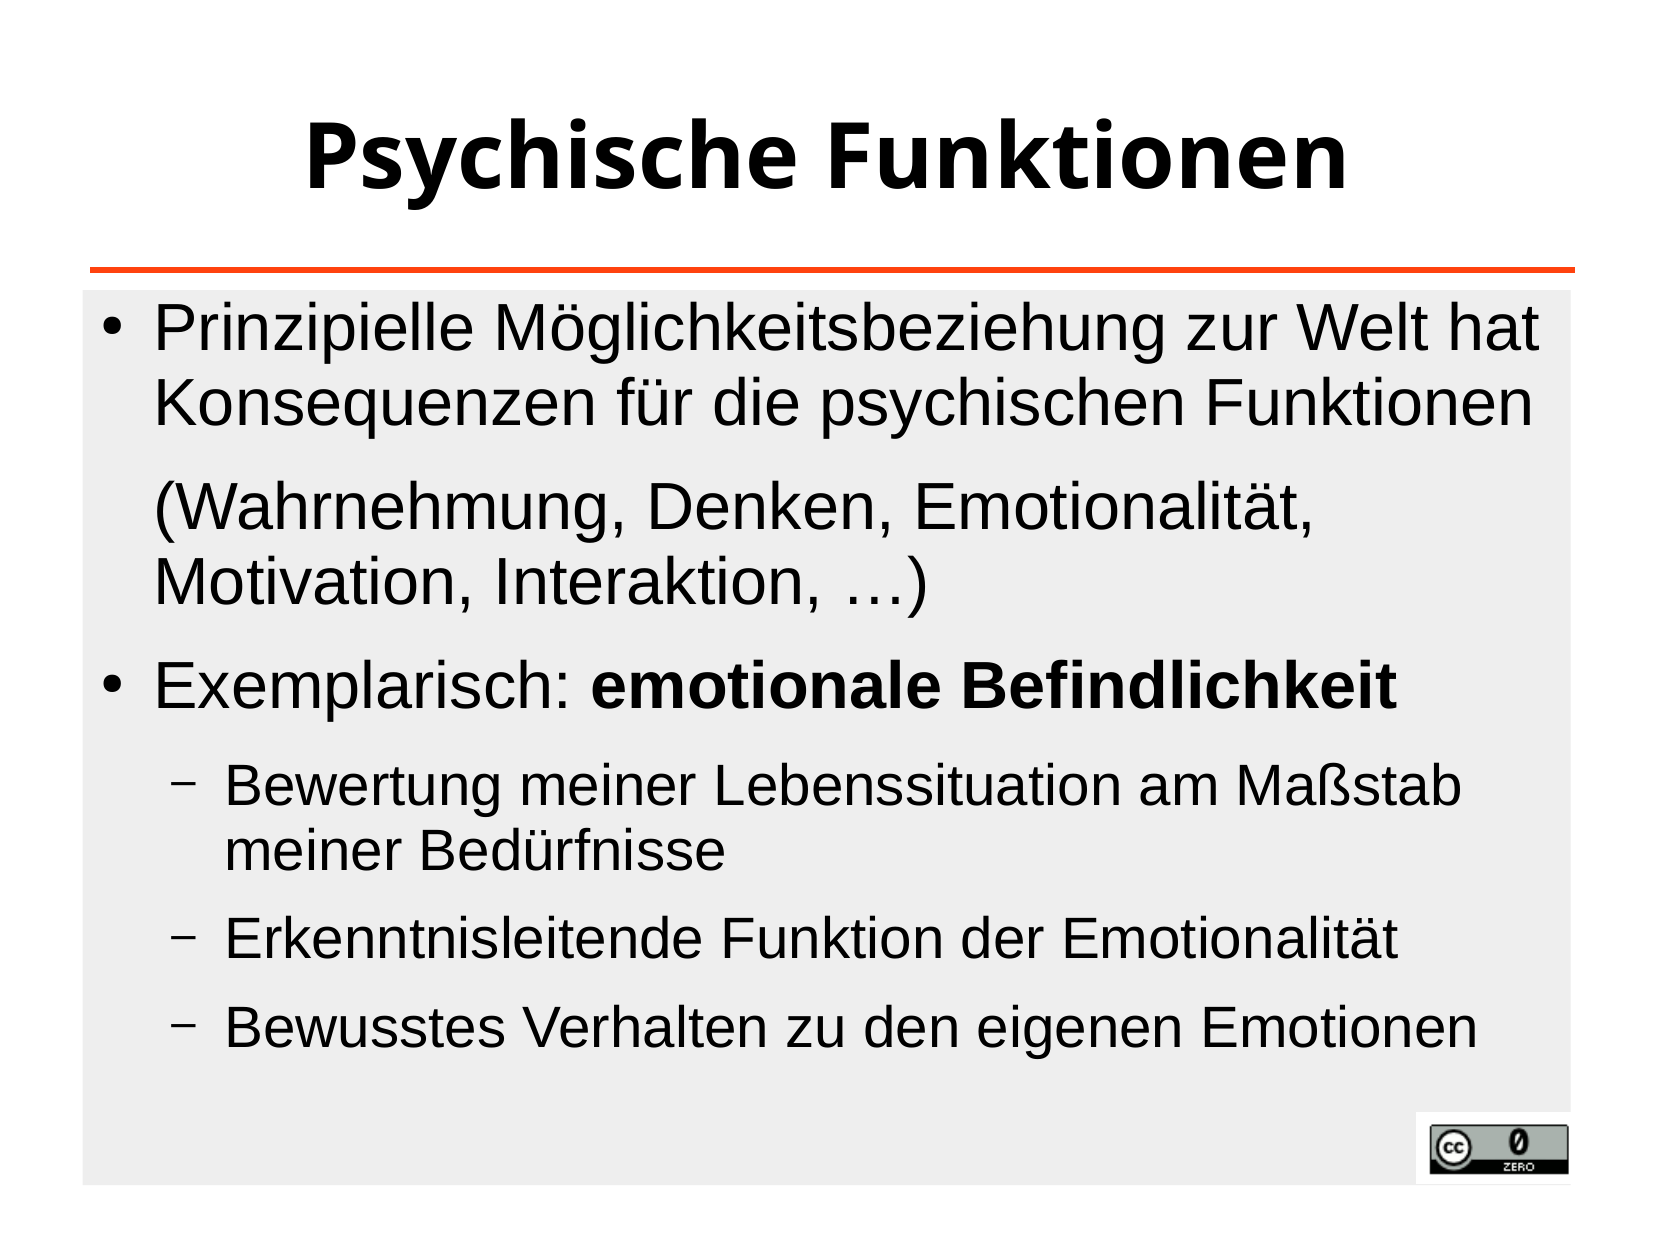

# Psychische Funktionen
Prinzipielle Möglichkeitsbeziehung zur Welt hat Konsequenzen für die psychischen Funktionen
(Wahrnehmung, Denken, Emotionalität, Motivation, Interaktion, …)
Exemplarisch: emotionale Befindlichkeit
Bewertung meiner Lebenssituation am Maßstab meiner Bedürfnisse
Erkenntnisleitende Funktion der Emotionalität
Bewusstes Verhalten zu den eigenen Emotionen